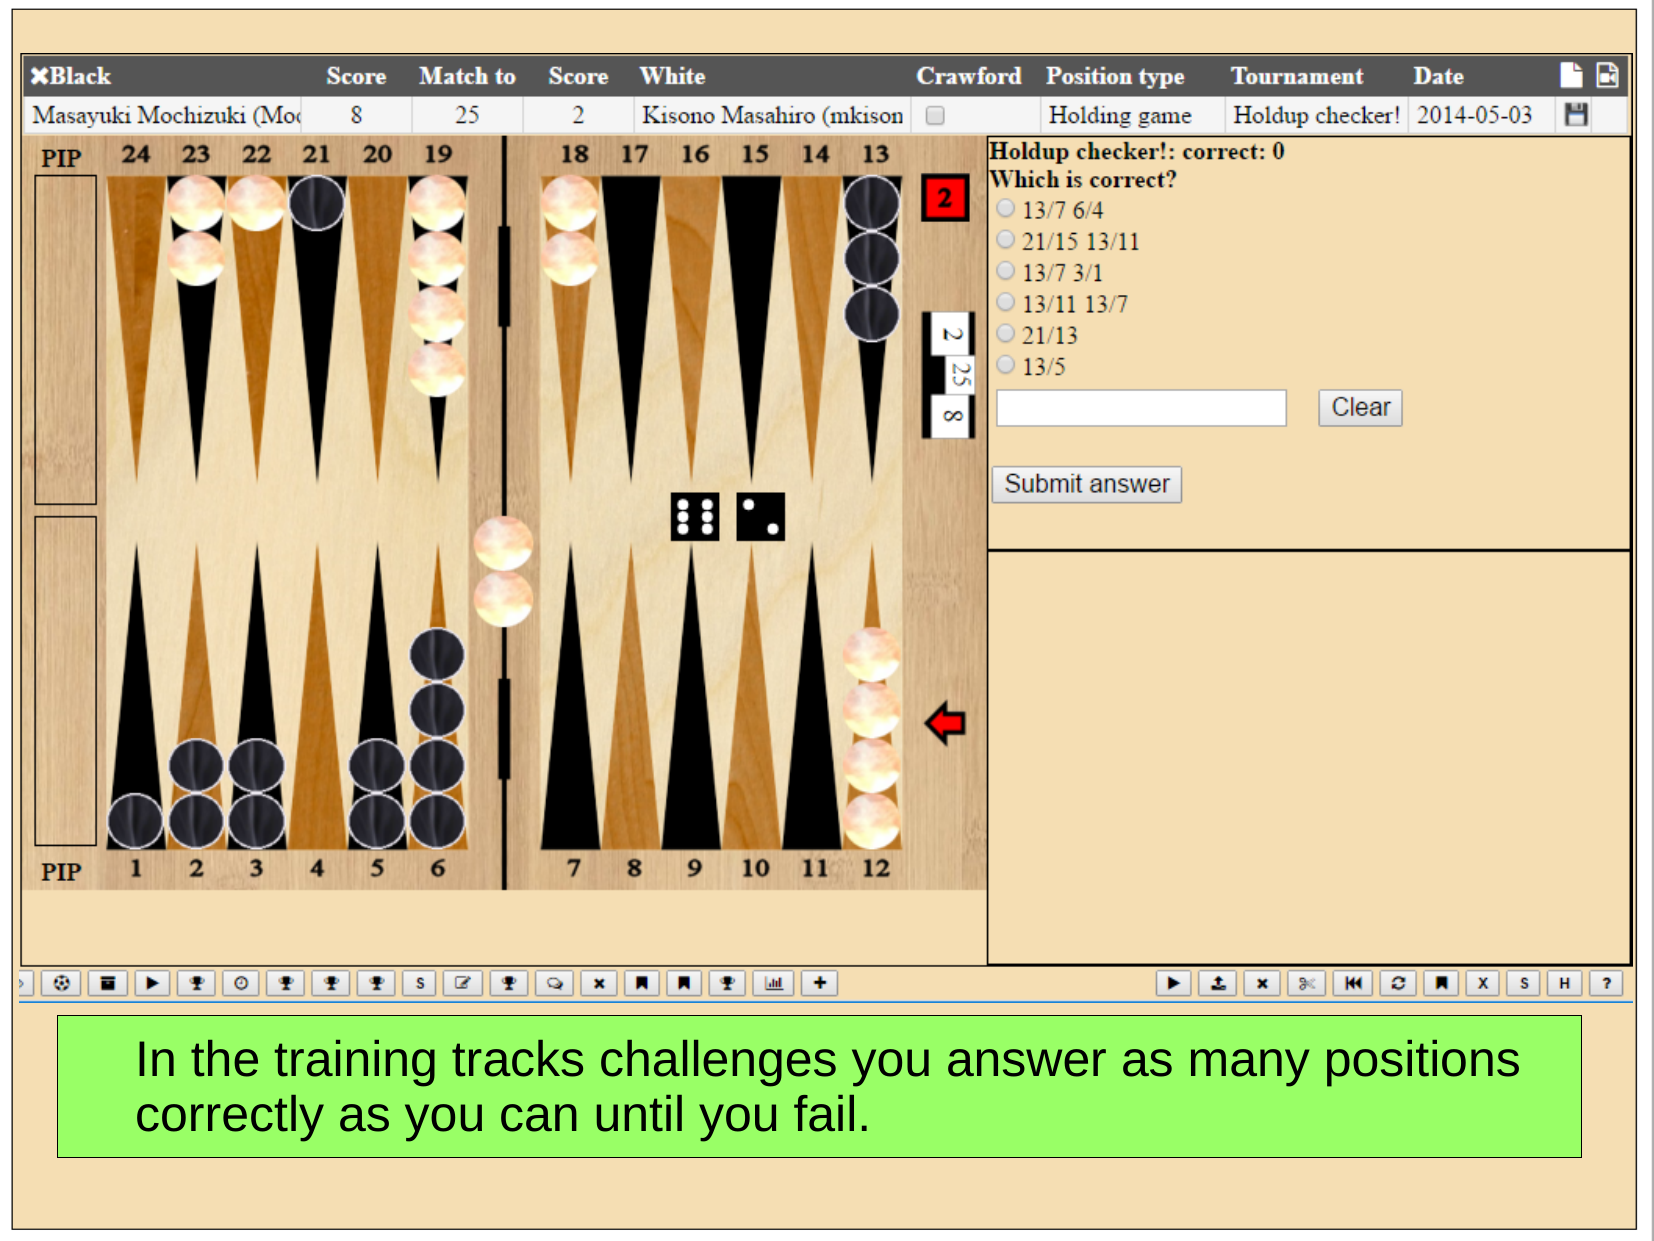

# Backgammon Studio
In the training tracks challenges you answer as many positions
correctly as you can until you fail.